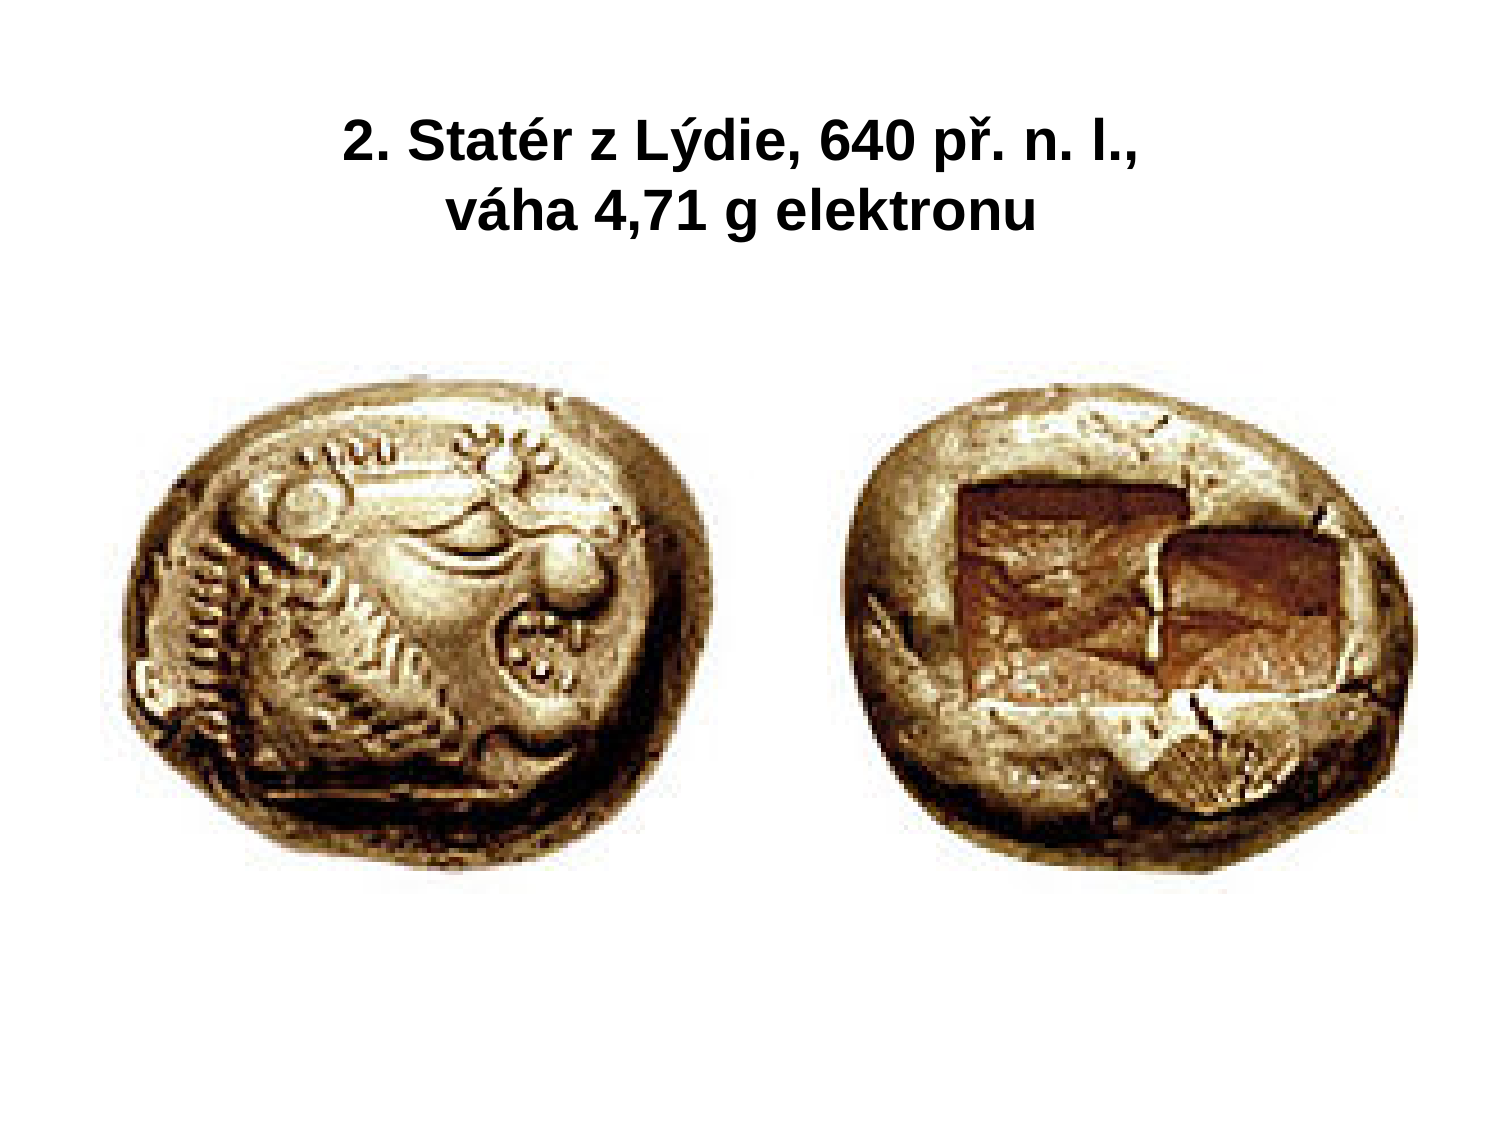

# 2. Statér z Lýdie, 640 př. n. l., váha 4,71 g elektronu